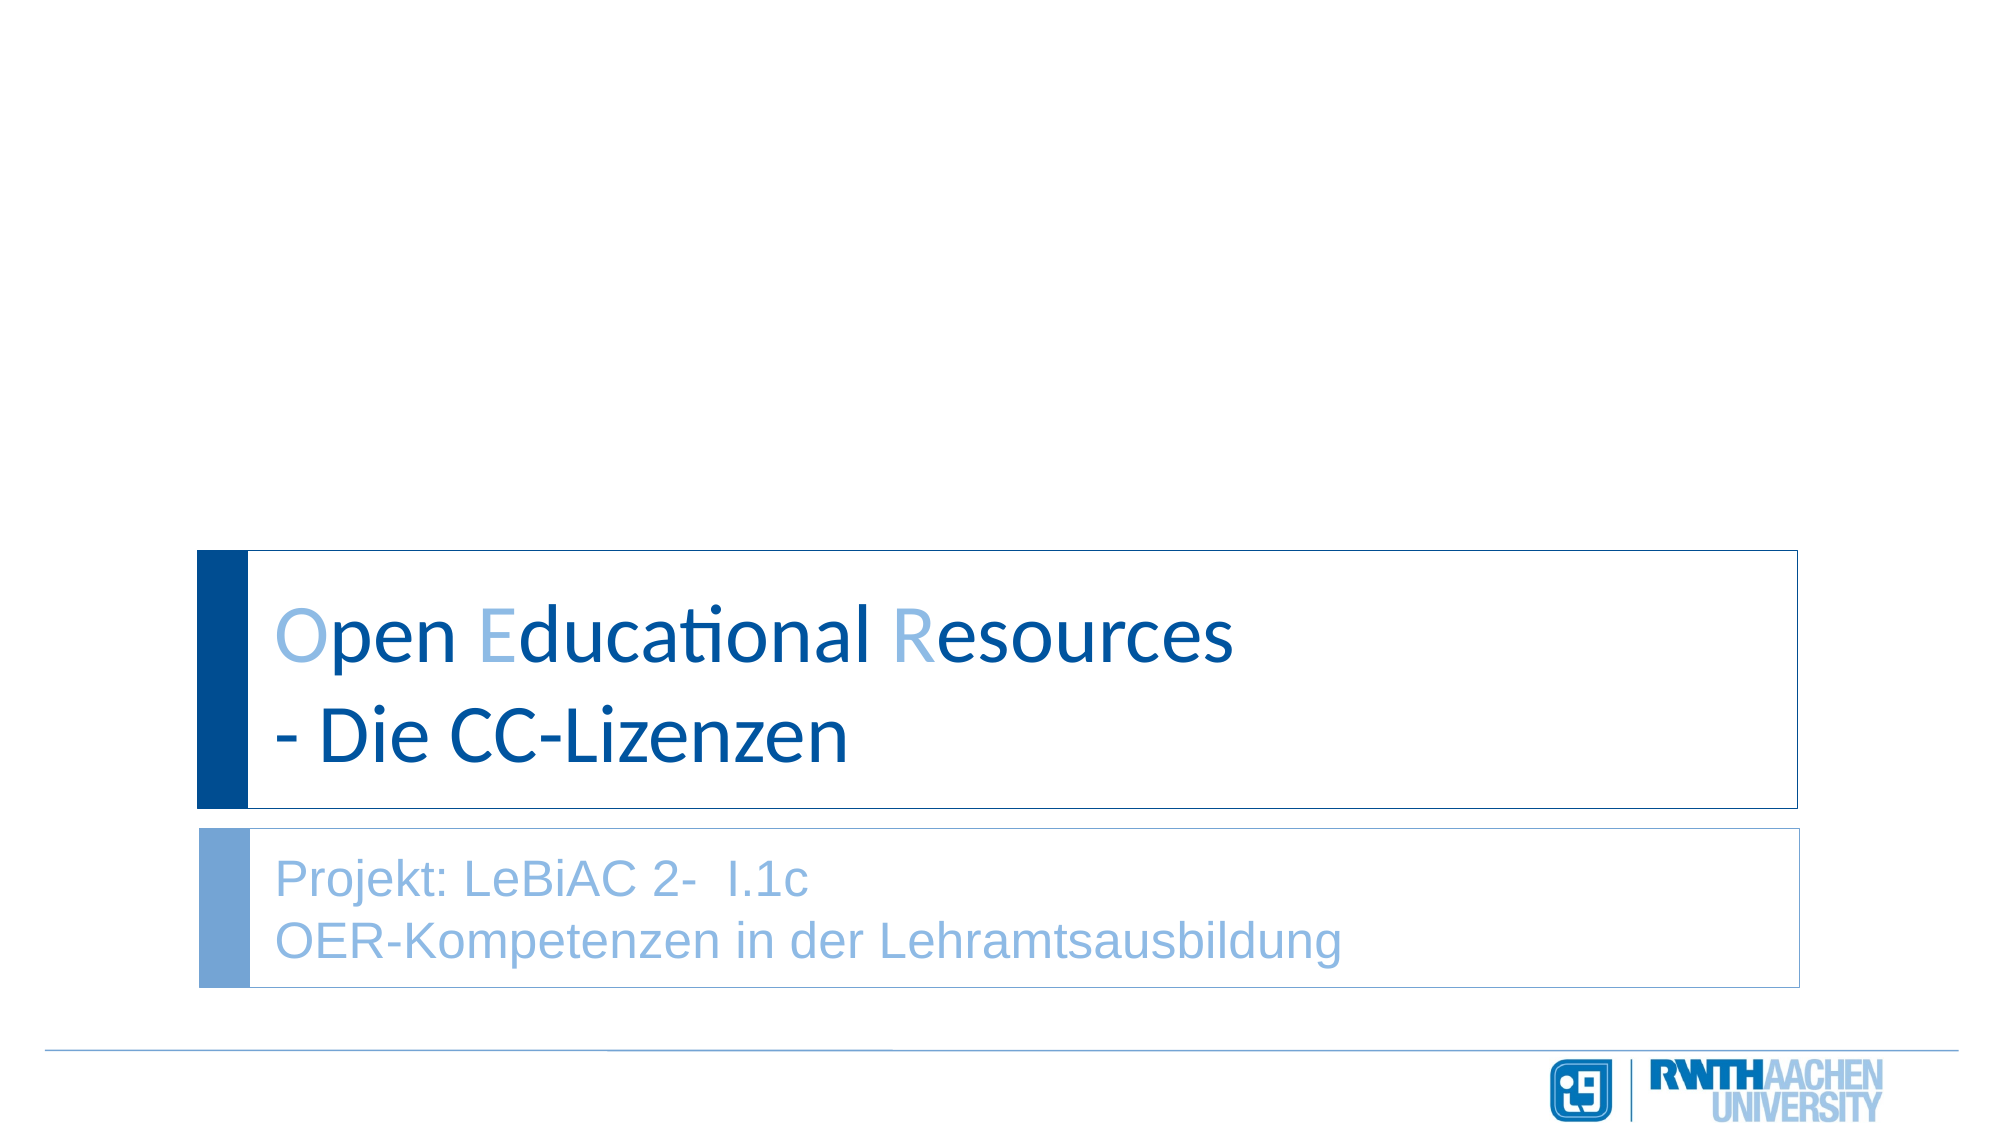

# Open Educational Resources - Die CC-Lizenzen
Projekt: LeBiAC 2- I.1c
OER-Kompetenzen in der Lehramtsausbildung